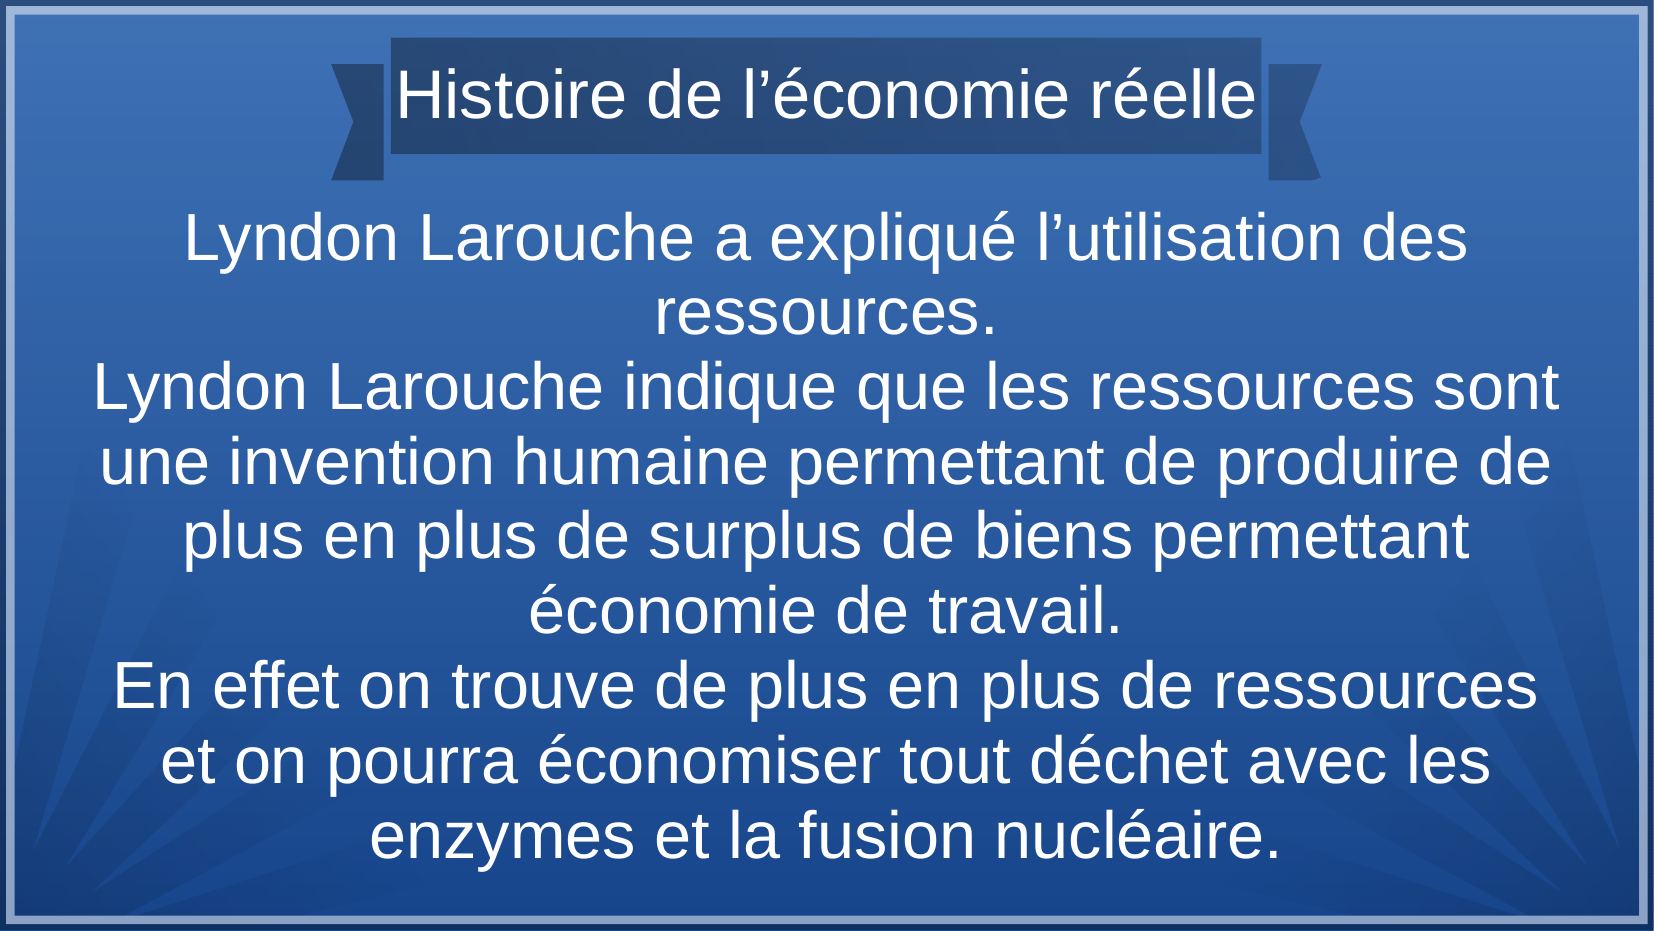

# Histoire de l’économie réelle
Lyndon Larouche a expliqué l’utilisation des ressources.
Lyndon Larouche indique que les ressources sont une invention humaine permettant de produire de plus en plus de surplus de biens permettant économie de travail.
En effet on trouve de plus en plus de ressources et on pourra économiser tout déchet avec les enzymes et la fusion nucléaire.